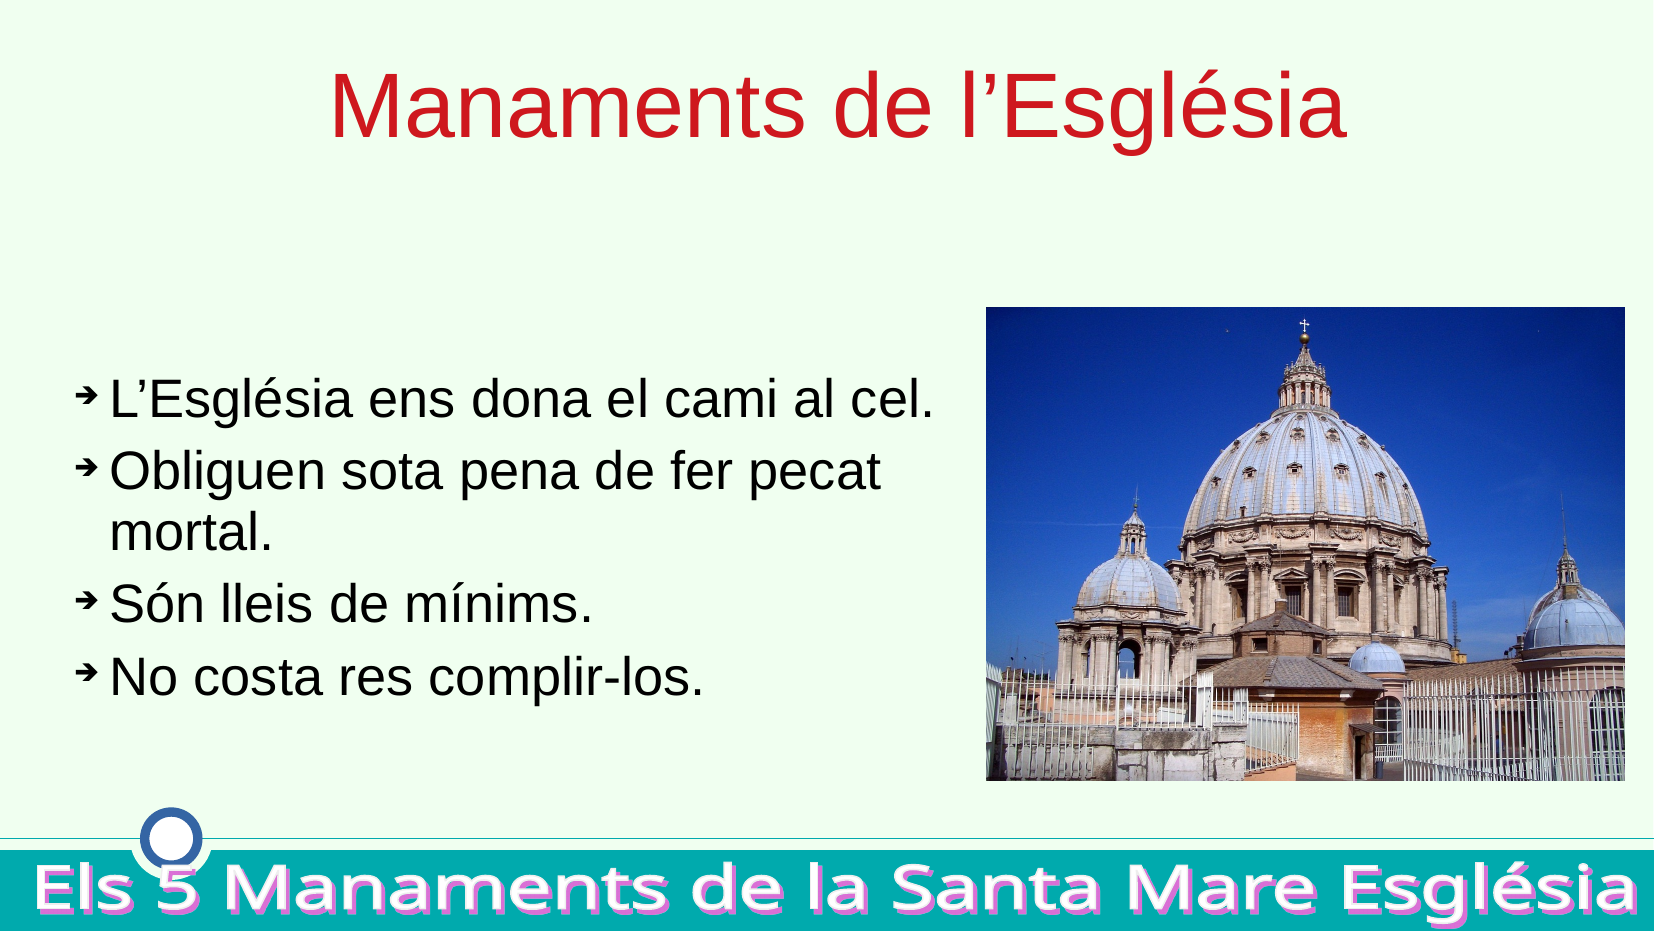

Manaments de l’Església
L’Església ens dona el cami al cel.
Obliguen sota pena de fer pecat mortal.
Són lleis de mínims.
No costa res complir-los.
Els 5 Manaments de la Santa Mare Església